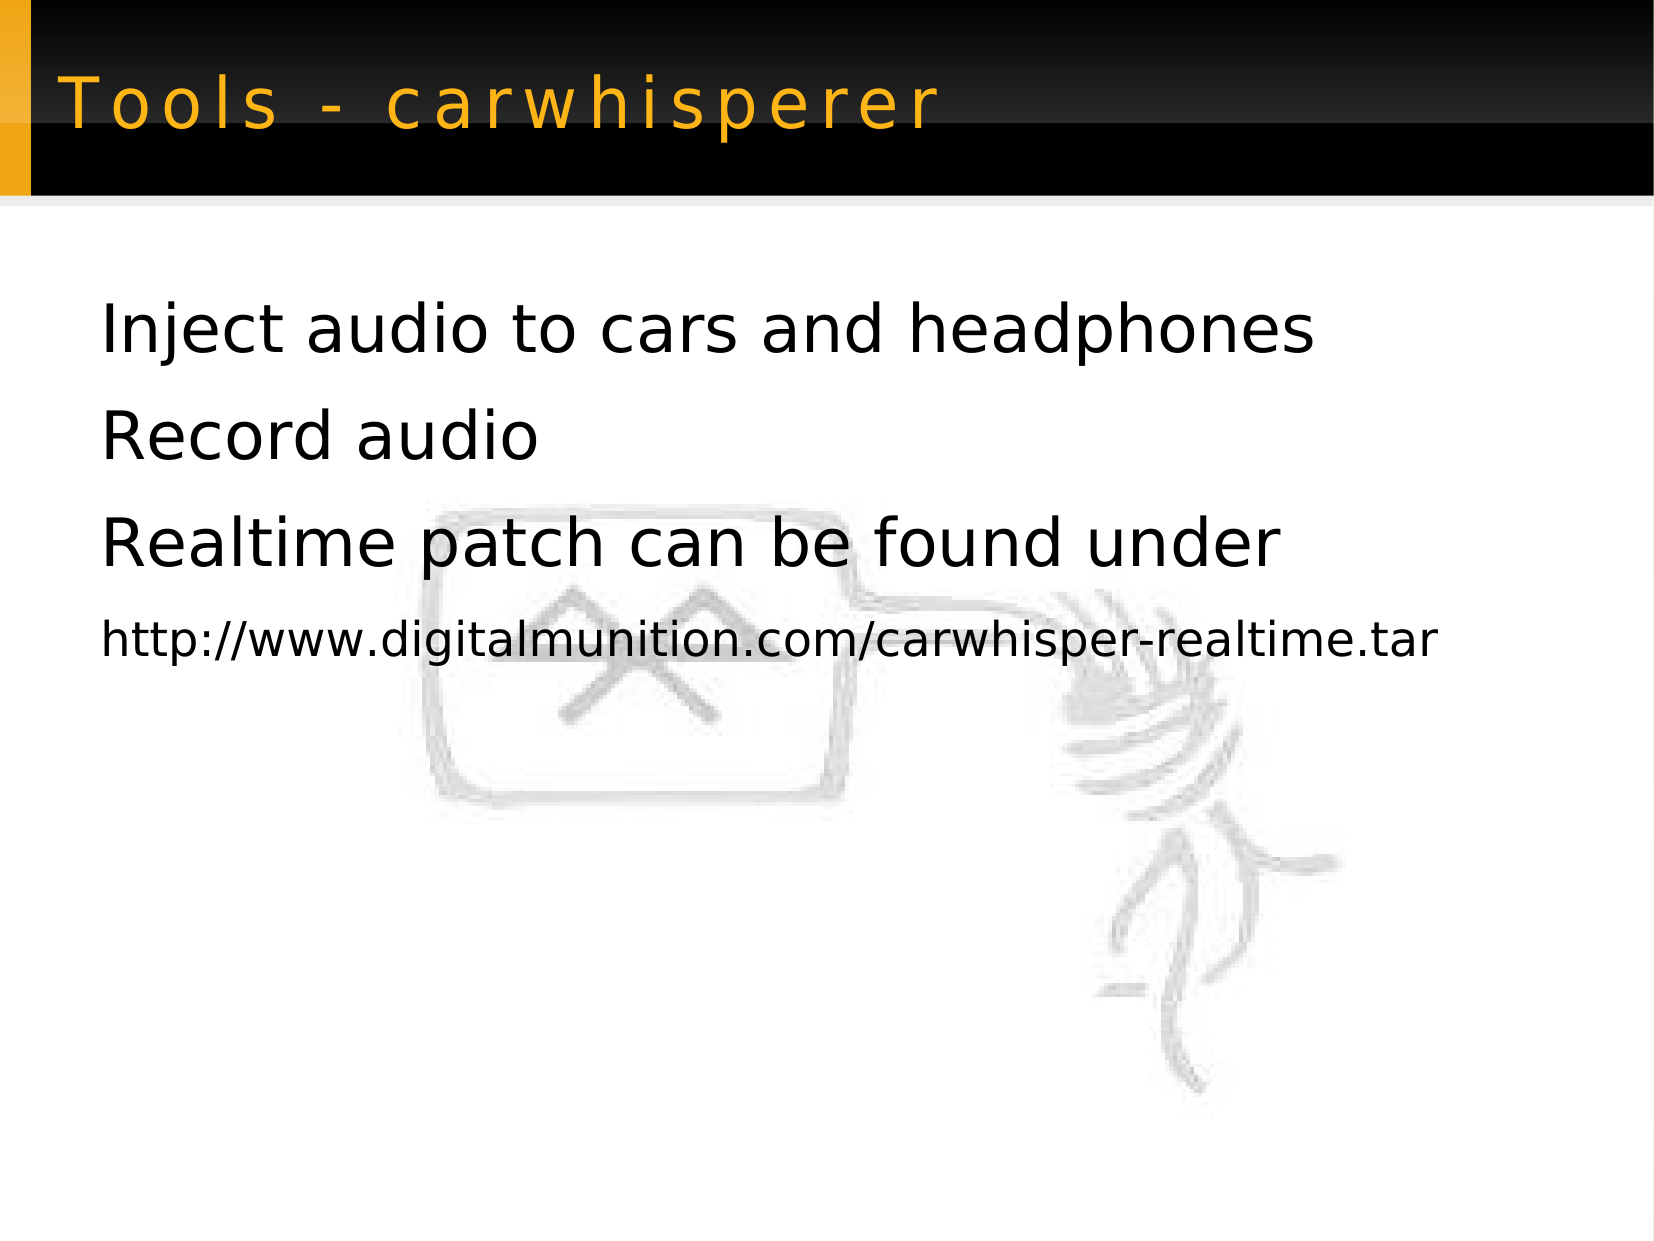

# Tools - carwhisperer
Inject audio to cars and headphones
Record audio
Realtime patch can be found under
http://www.digitalmunition.com/carwhisper-realtime.tar